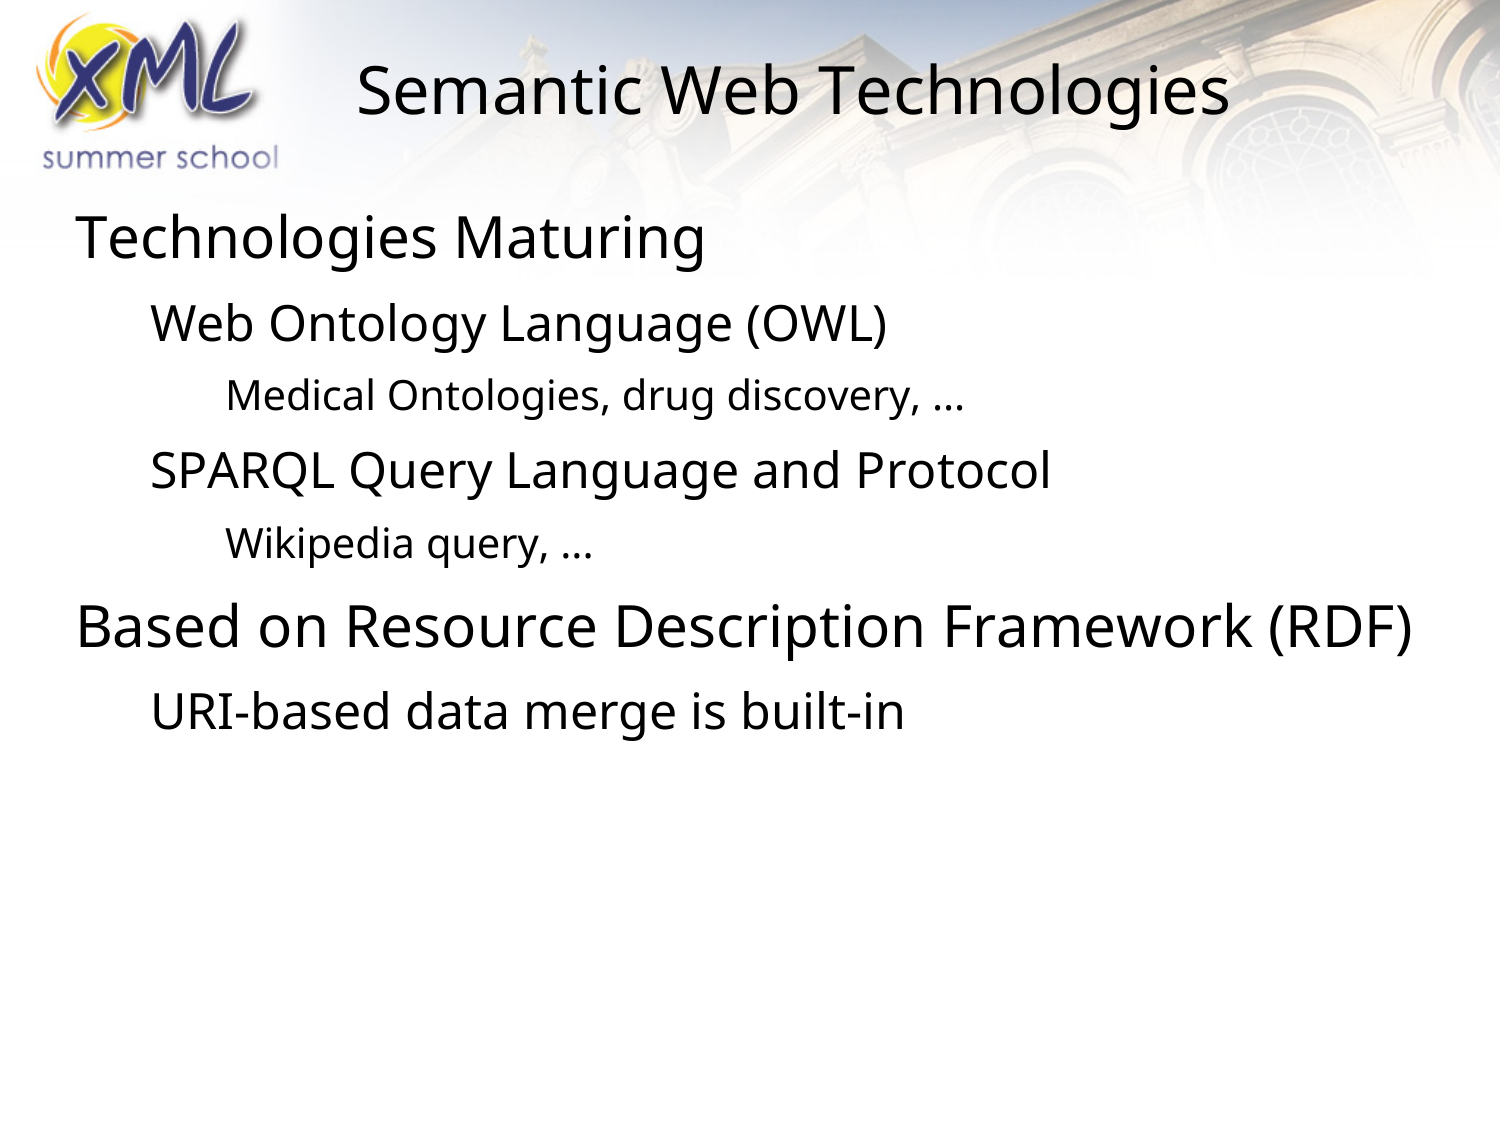

# Semantic Web Technologies
Technologies Maturing
Web Ontology Language (OWL)
Medical Ontologies, drug discovery, ...
SPARQL Query Language and Protocol
Wikipedia query, ...
Based on Resource Description Framework (RDF)
URI-based data merge is built-in